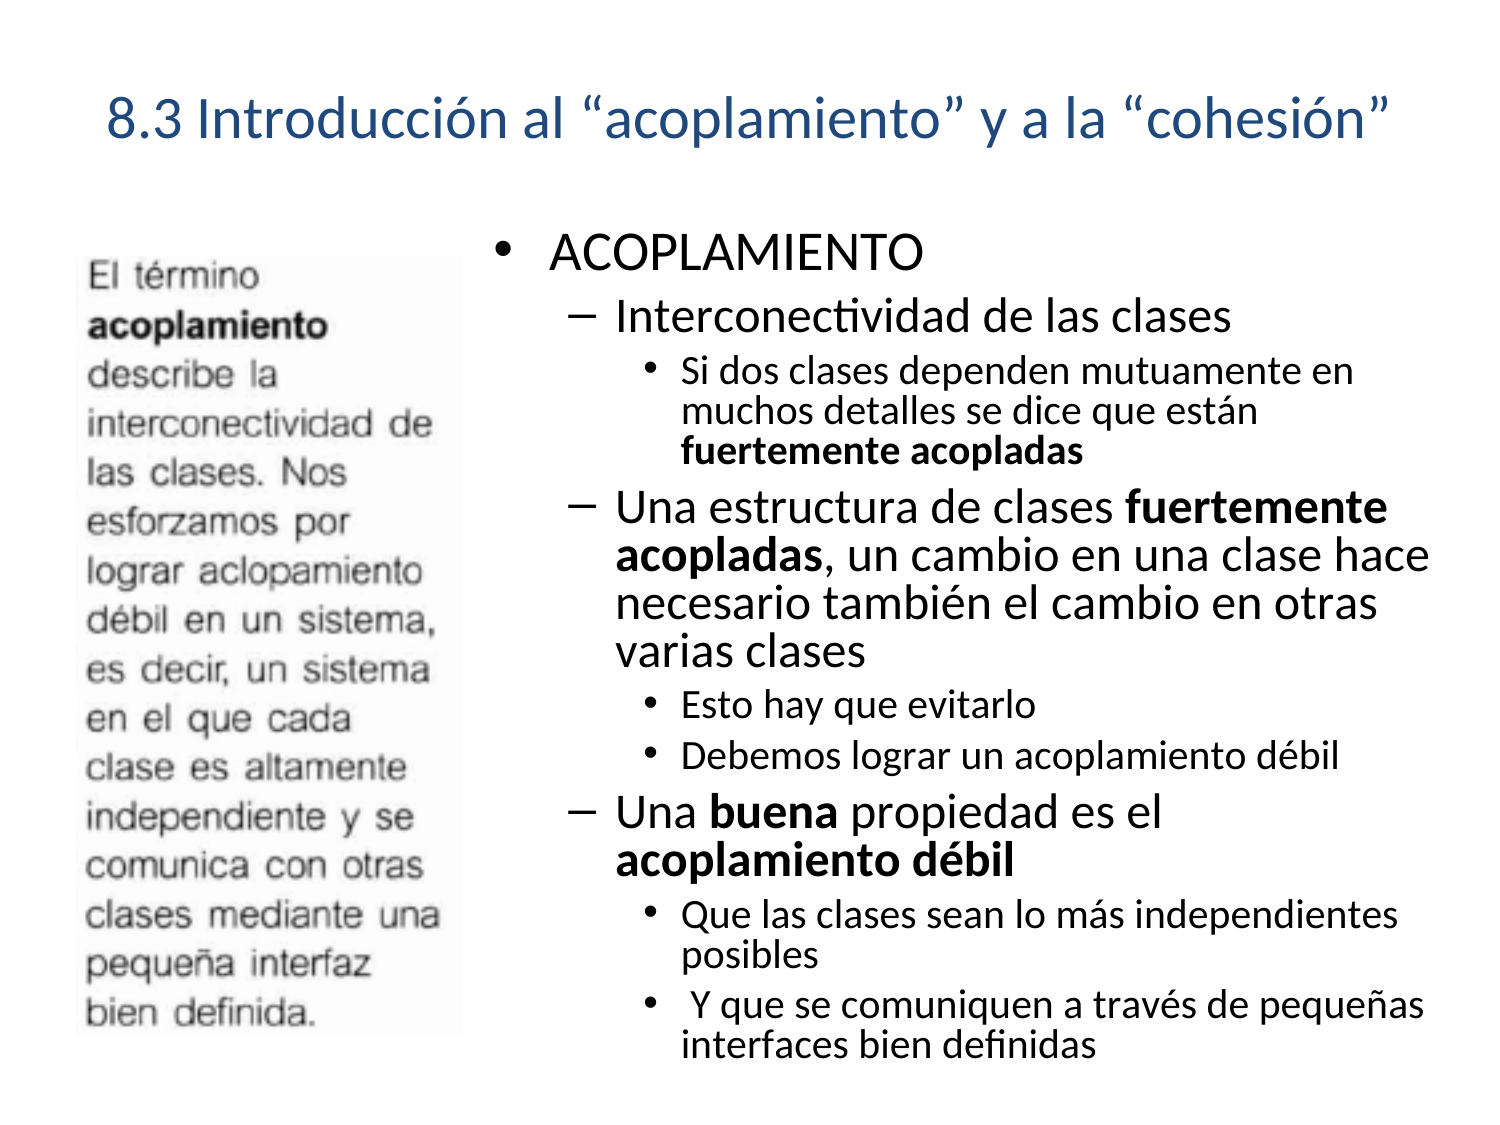

# 8.3 Introducción al “acoplamiento” y a la “cohesión”
ACOPLAMIENTO
Interconectividad de las clases
Si dos clases dependen mutuamente en muchos detalles se dice que están fuertemente acopladas
Una estructura de clases fuertemente acopladas, un cambio en una clase hace necesario también el cambio en otras varias clases
Esto hay que evitarlo
Debemos lograr un acoplamiento débil
Una buena propiedad es el acoplamiento débil
Que las clases sean lo más independientes posibles
 Y que se comuniquen a través de pequeñas interfaces bien definidas